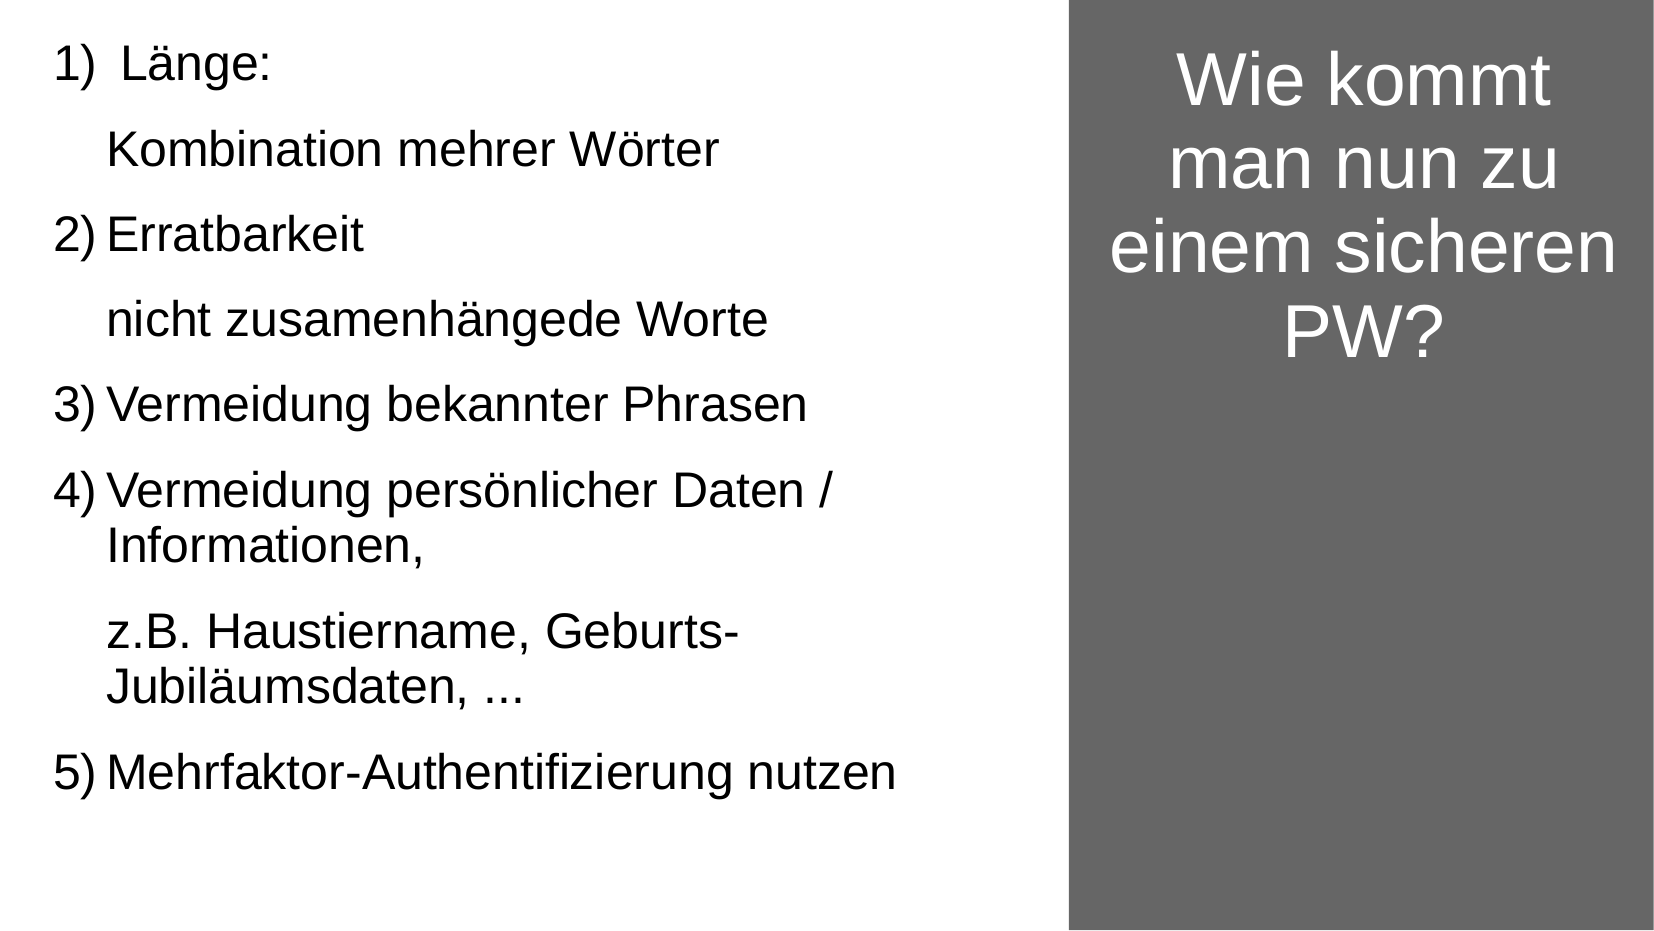

Länge:
Kombination mehrer Wörter
Erratbarkeit
nicht zusamenhängede Worte
Vermeidung bekannter Phrasen
Vermeidung persönlicher Daten / Informationen,
z.B. Haustiername, Geburts- Jubiläumsdaten, ...
Mehrfaktor-Authentifizierung nutzen
# Wie kommt man nun zu einem sicheren PW?